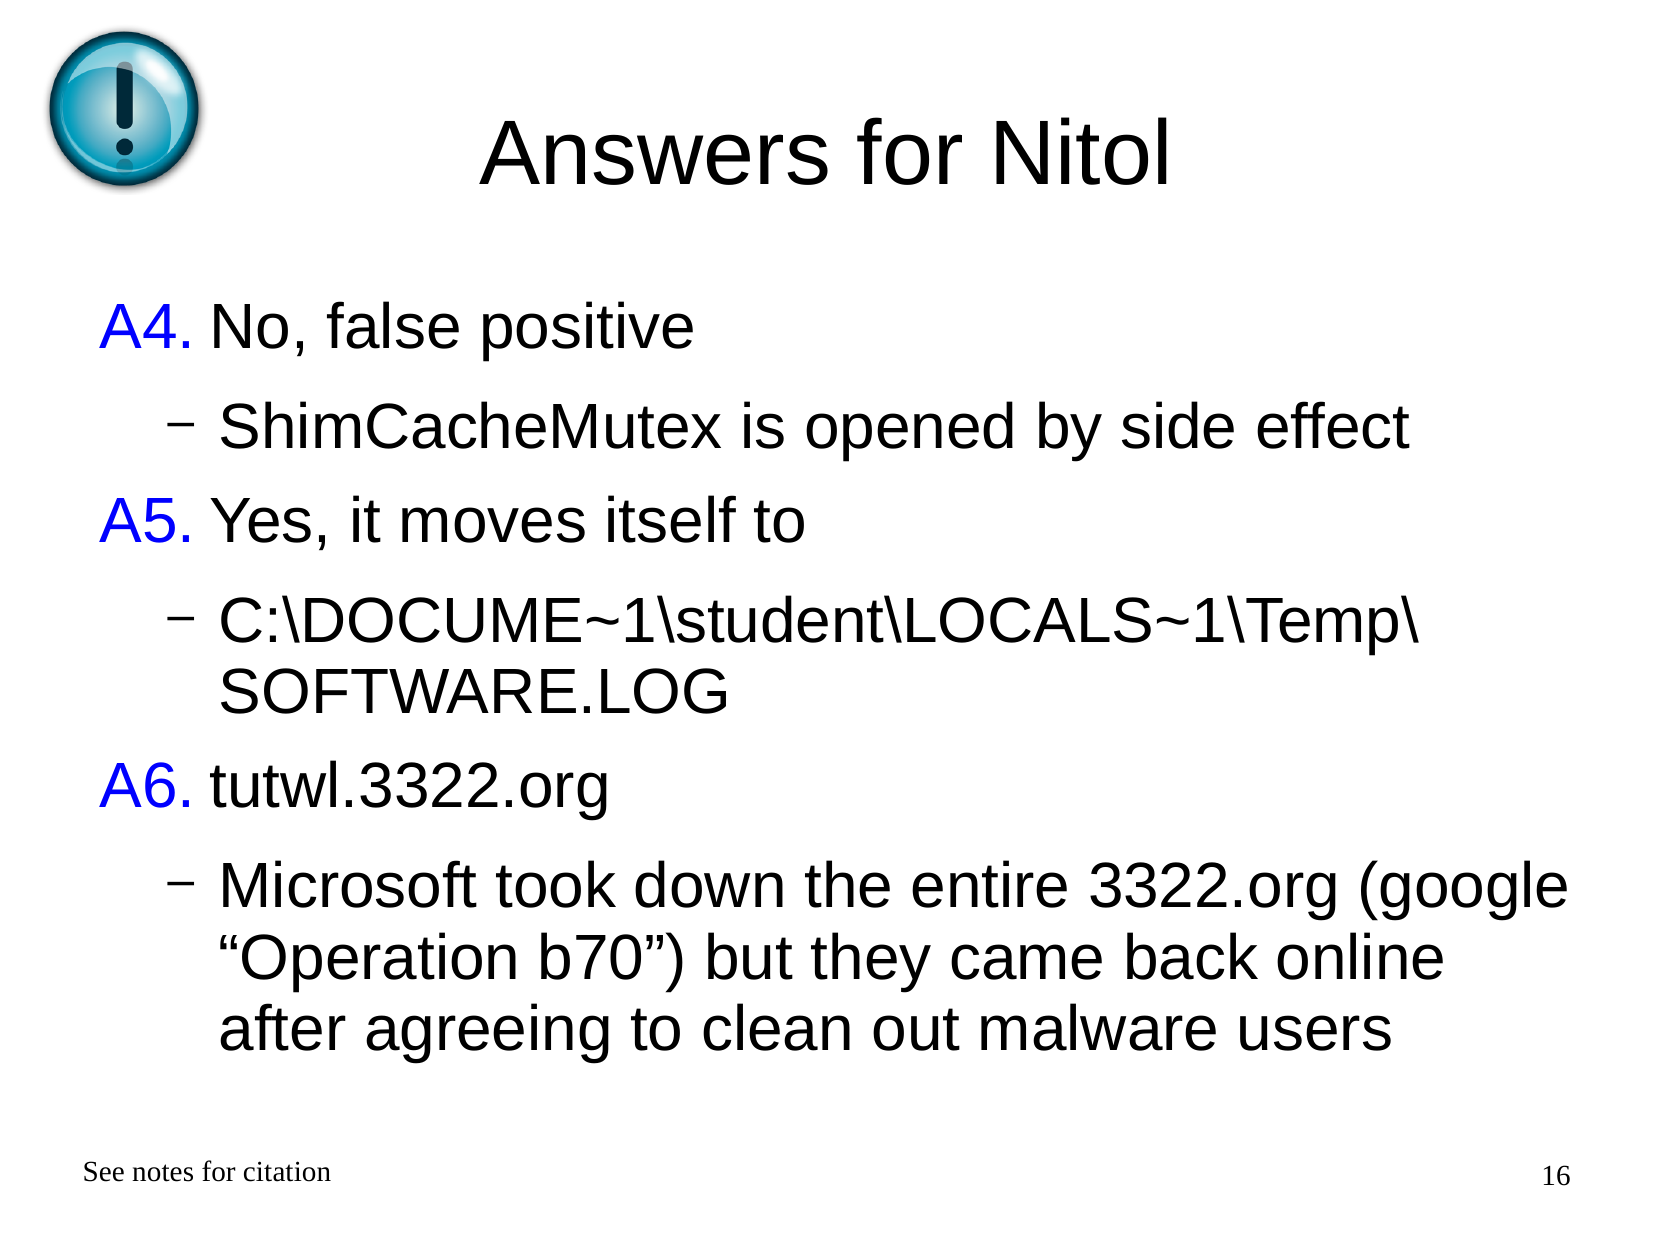

# Answers for Nitol
 No, false positive
ShimCacheMutex is opened by side effect
 Yes, it moves itself to
C:\DOCUME~1\student\LOCALS~1\Temp\SOFTWARE.LOG
 tutwl.3322.org
Microsoft took down the entire 3322.org (google “Operation b70”) but they came back online after agreeing to clean out malware users
See notes for citation
16